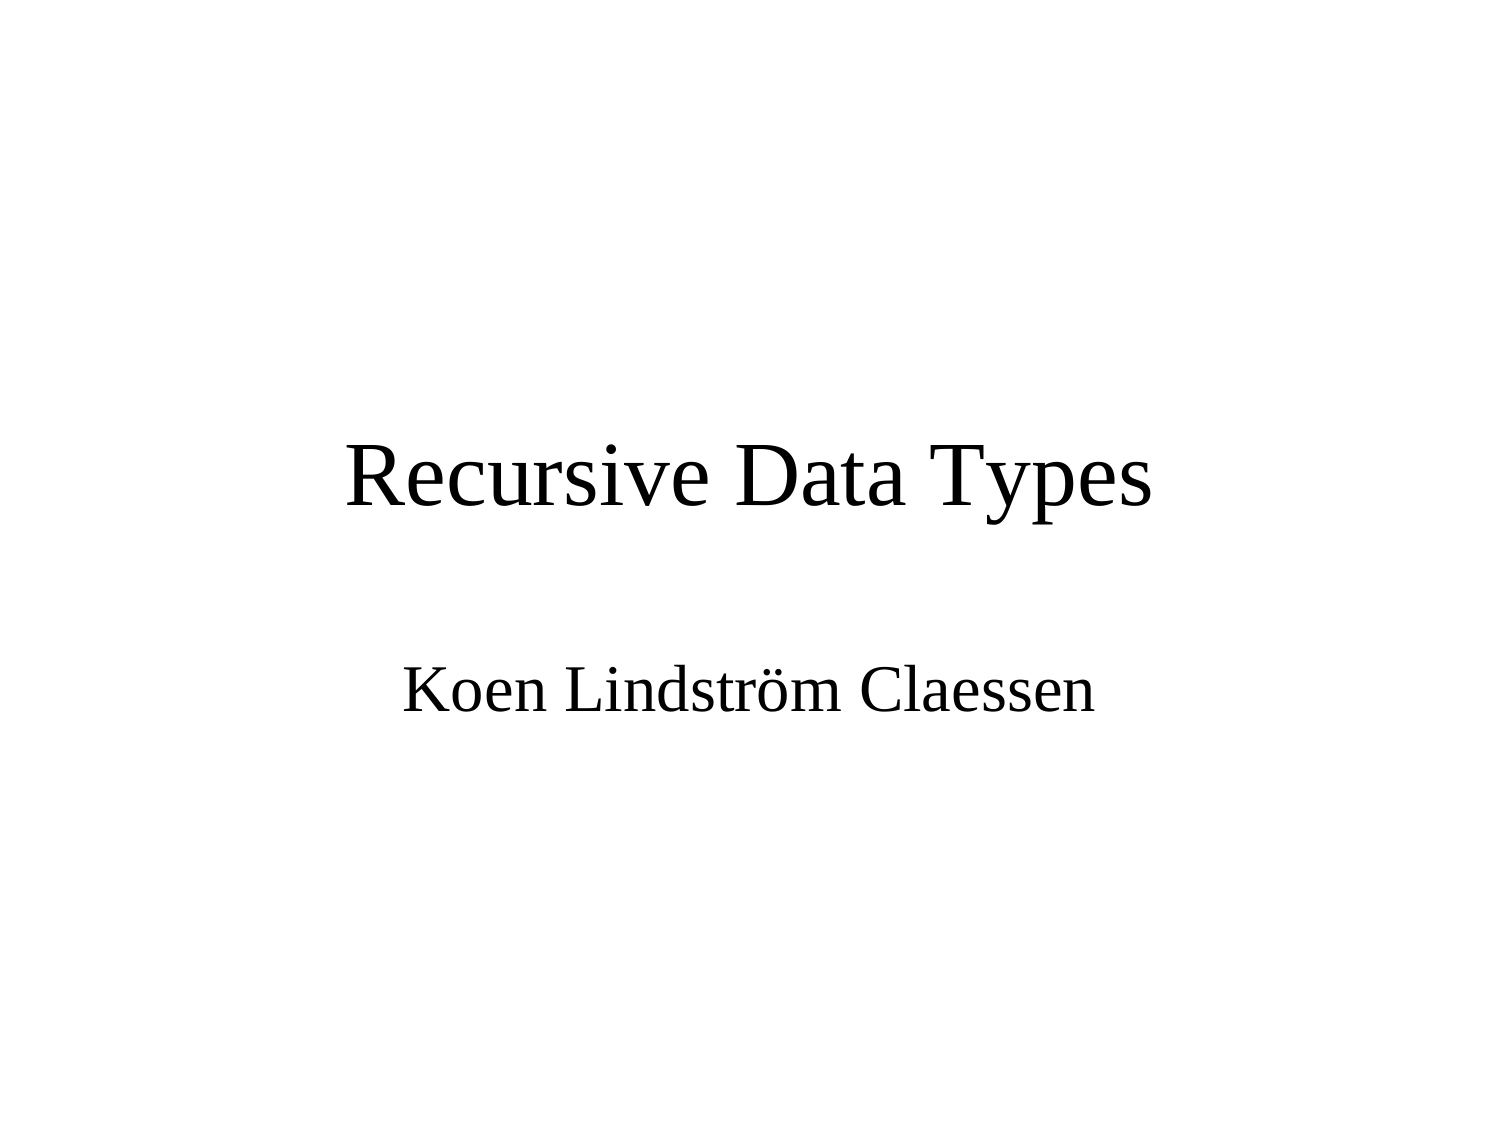

# Recursive Data Types
Koen Lindström Claessen